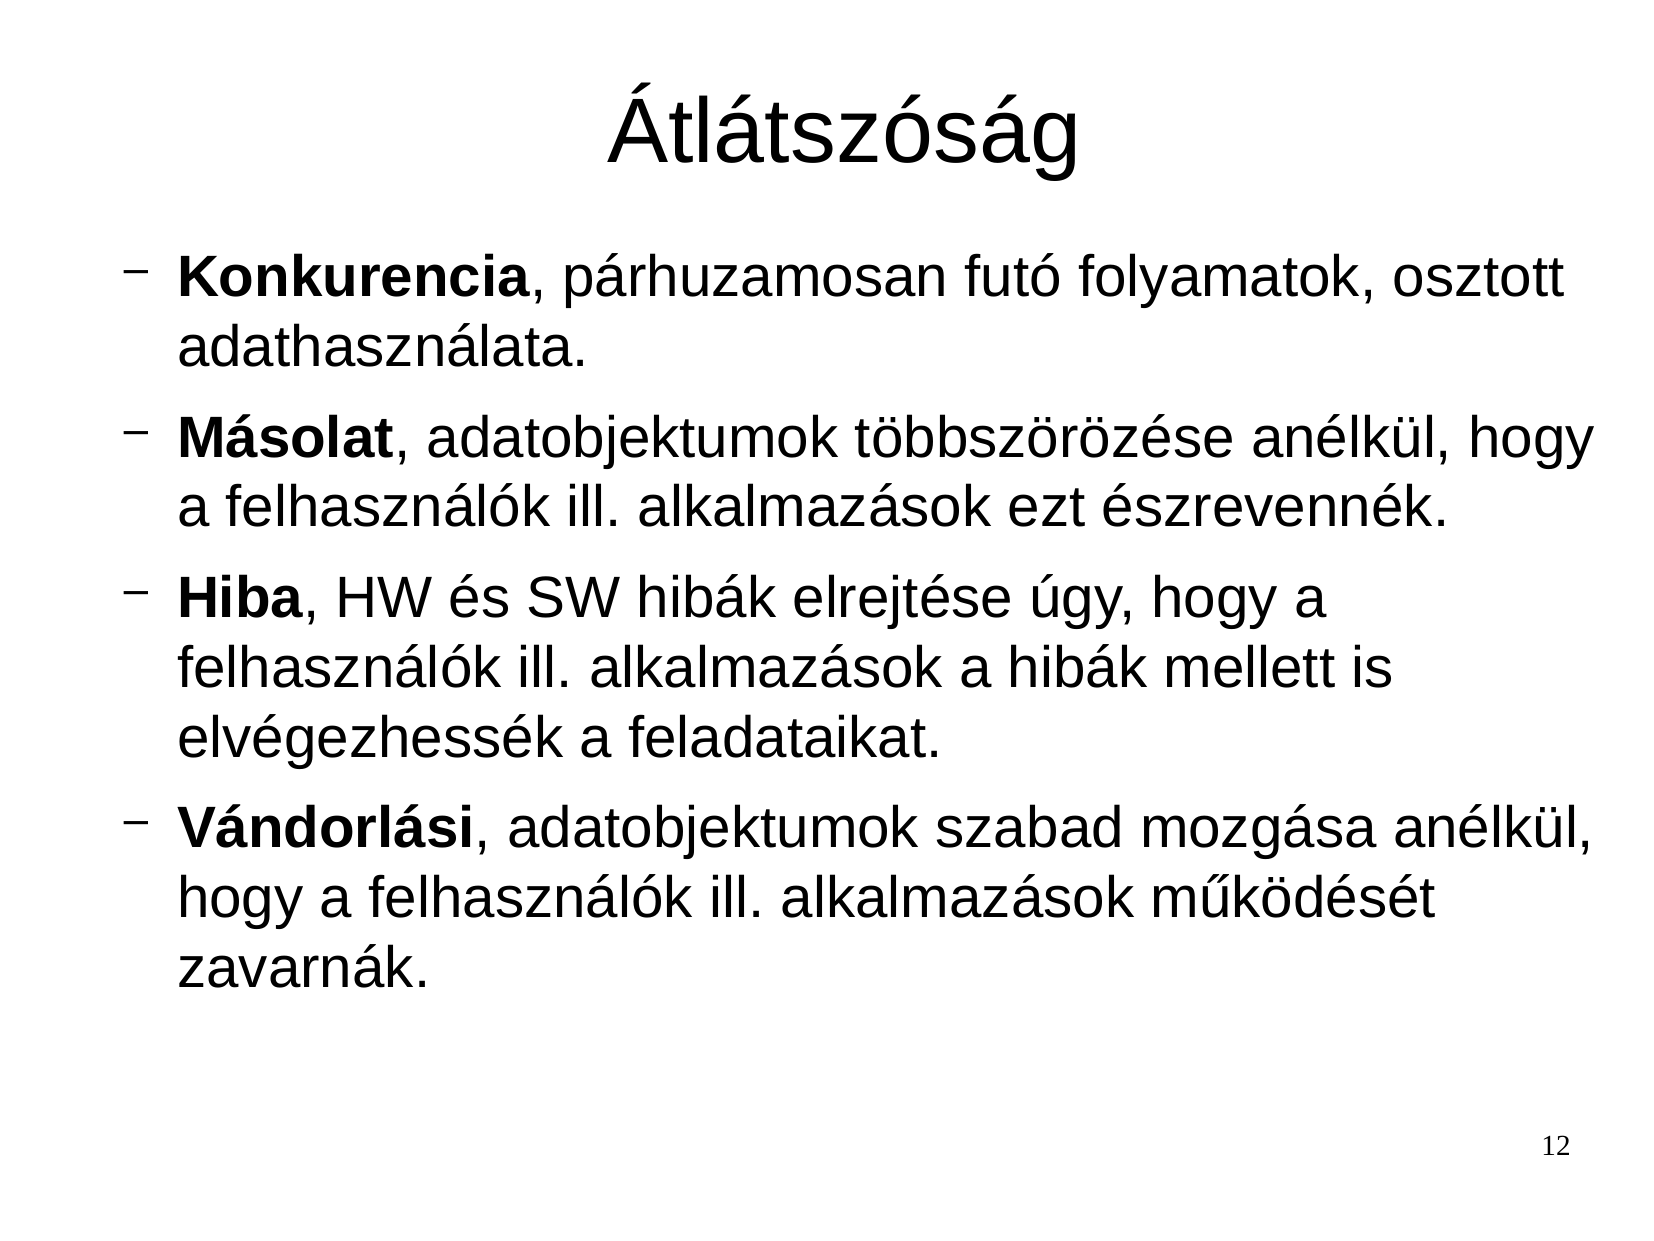

# Átlátszóság
Konkurencia, párhuzamosan futó folyamatok, osztott adathasználata.
Másolat, adatobjektumok többszörözése anélkül, hogy a felhasználók ill. alkalmazások ezt észrevennék.
Hiba, HW és SW hibák elrejtése úgy, hogy a felhasználók ill. alkalmazások a hibák mellett is elvégezhessék a feladataikat.
Vándorlási, adatobjektumok szabad mozgása anélkül, hogy a felhasználók ill. alkalmazások működését zavarnák.
12